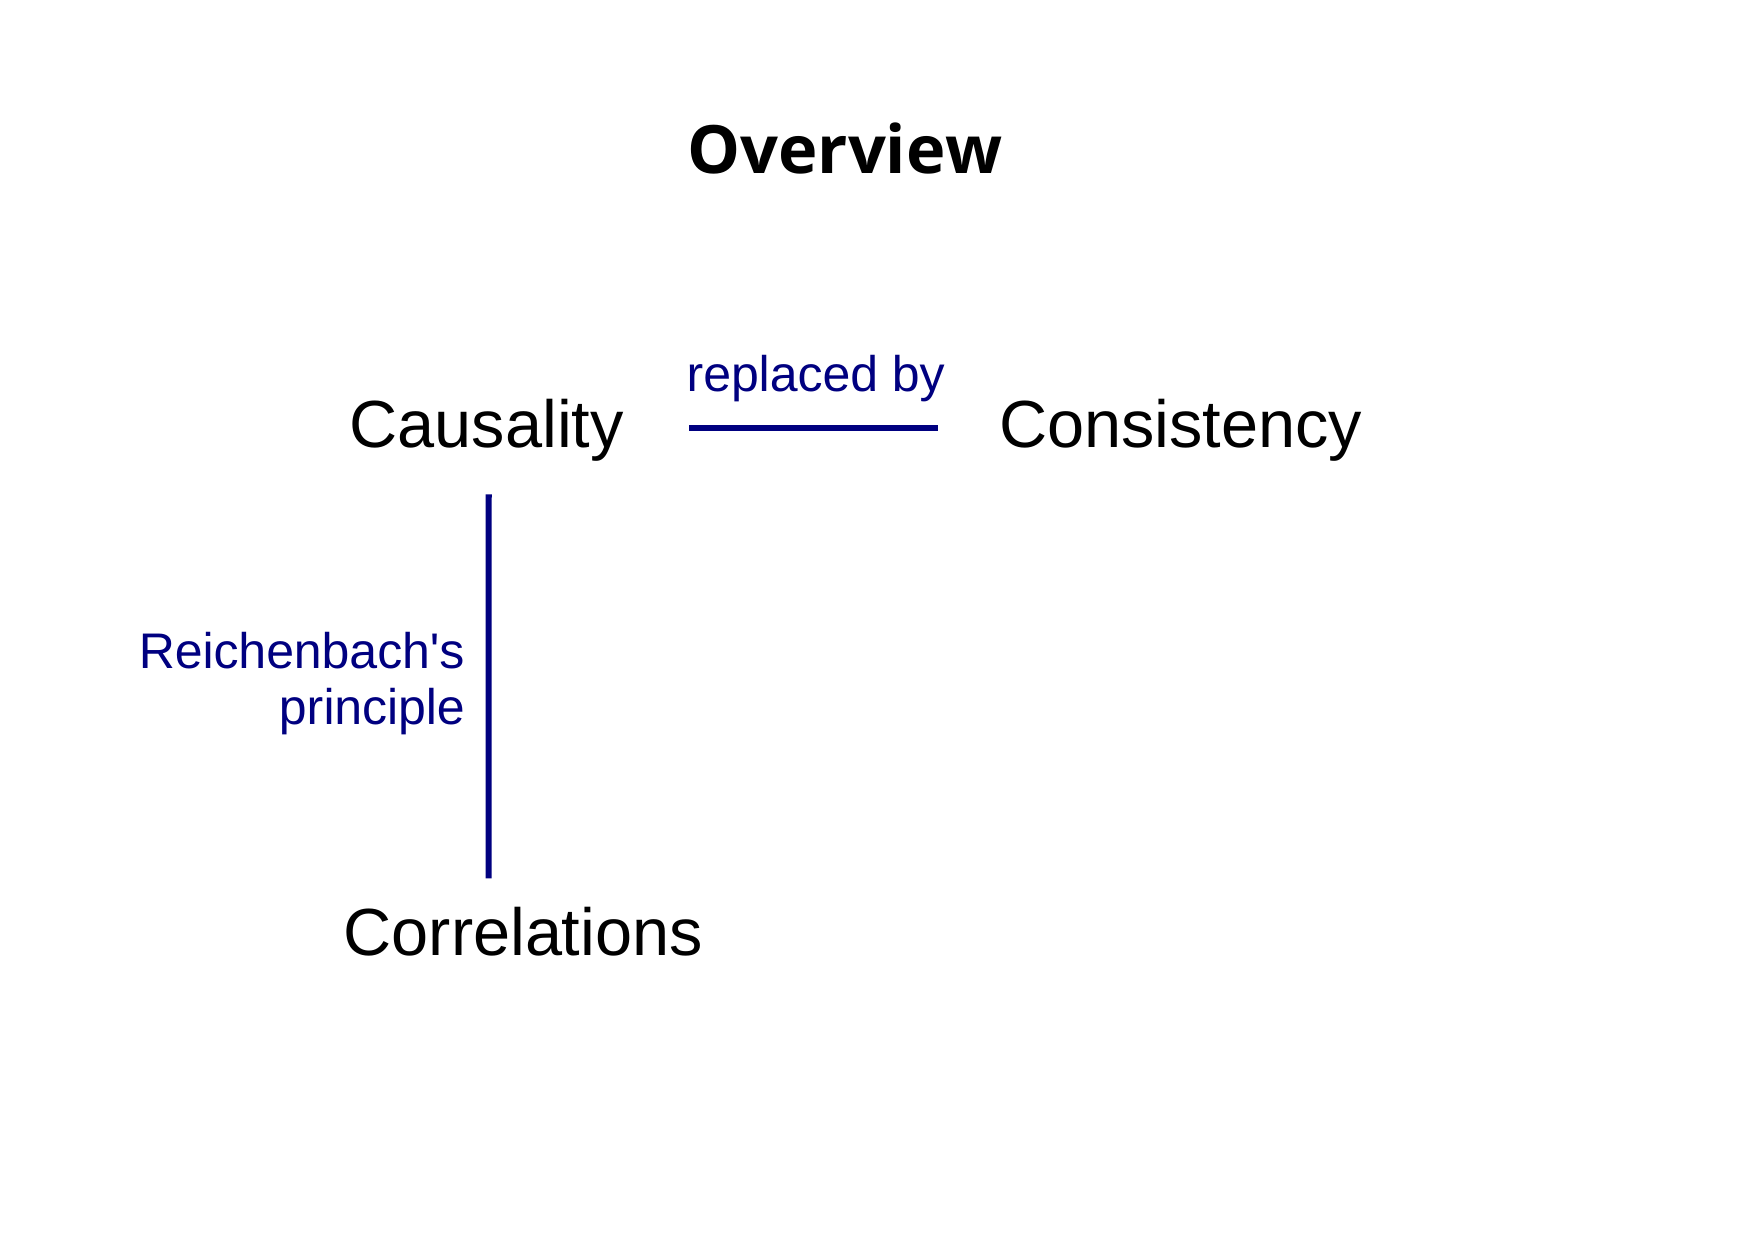

Overview
replaced by
Causality
Consistency
Reichenbach's
principle
Correlations